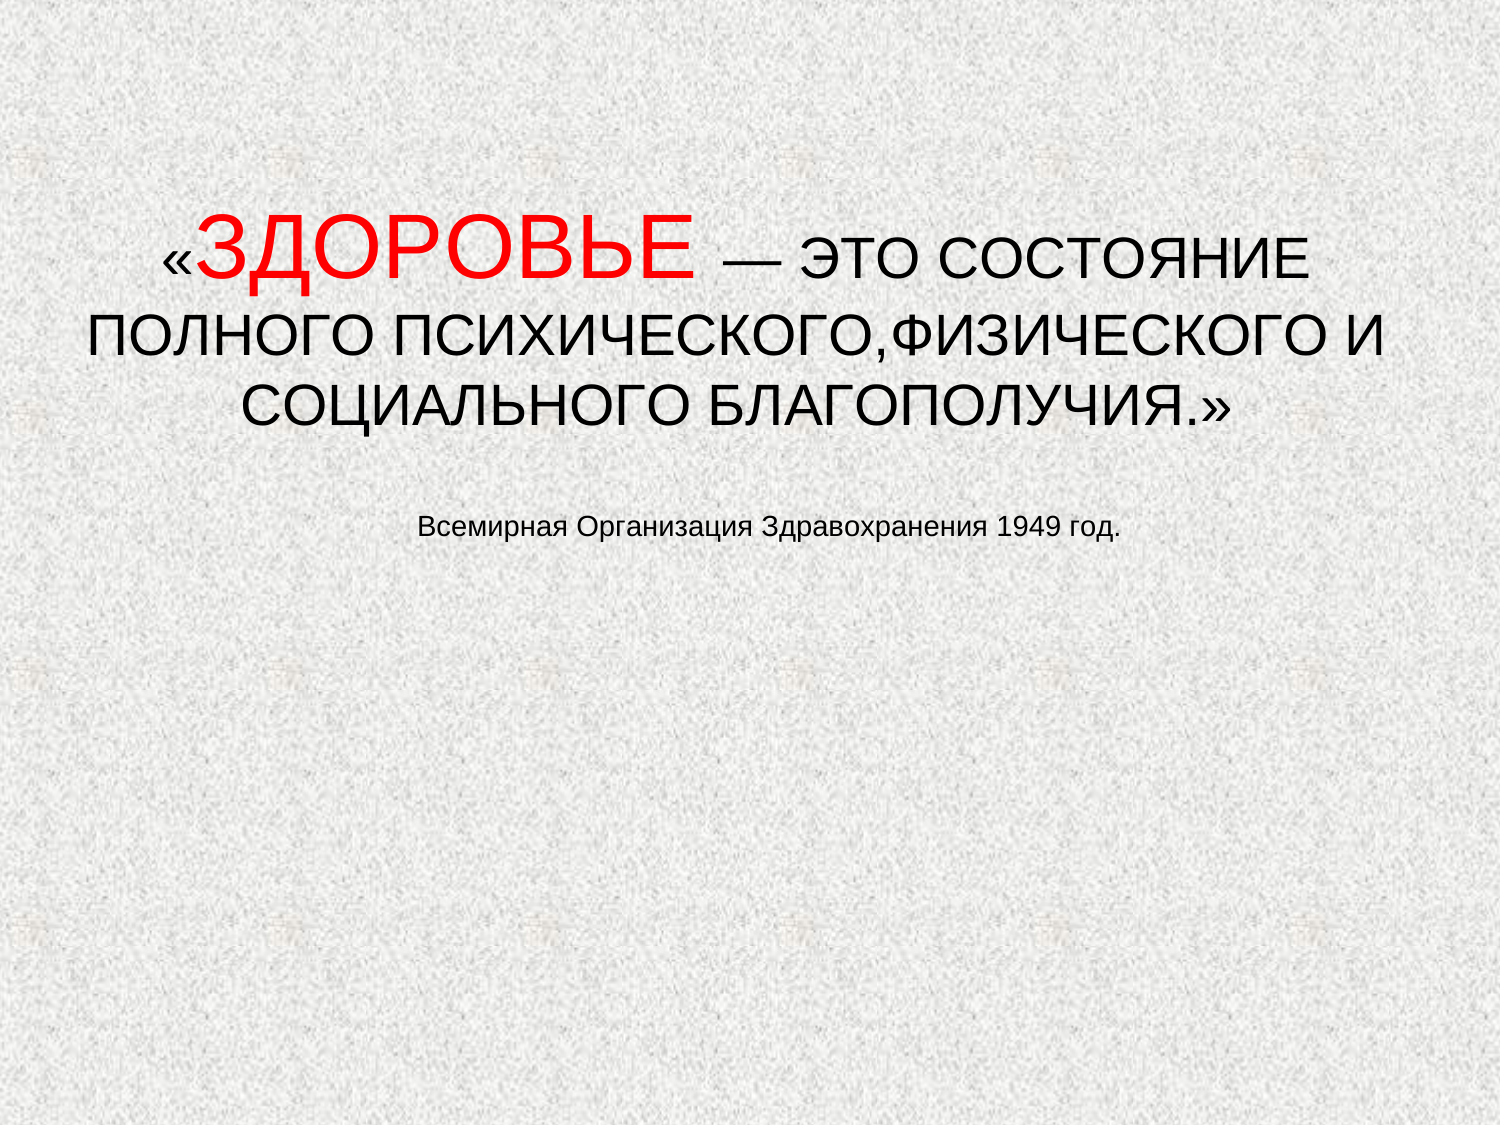

# «ЗДОРОВЬЕ — ЭТО СОСТОЯНИЕ ПОЛНОГО ПСИХИЧЕСКОГО,ФИЗИЧЕСКОГО И СОЦИАЛЬНОГО БЛАГОПОЛУЧИЯ.»
Всемирная Организация Здравохранения 1949 год.